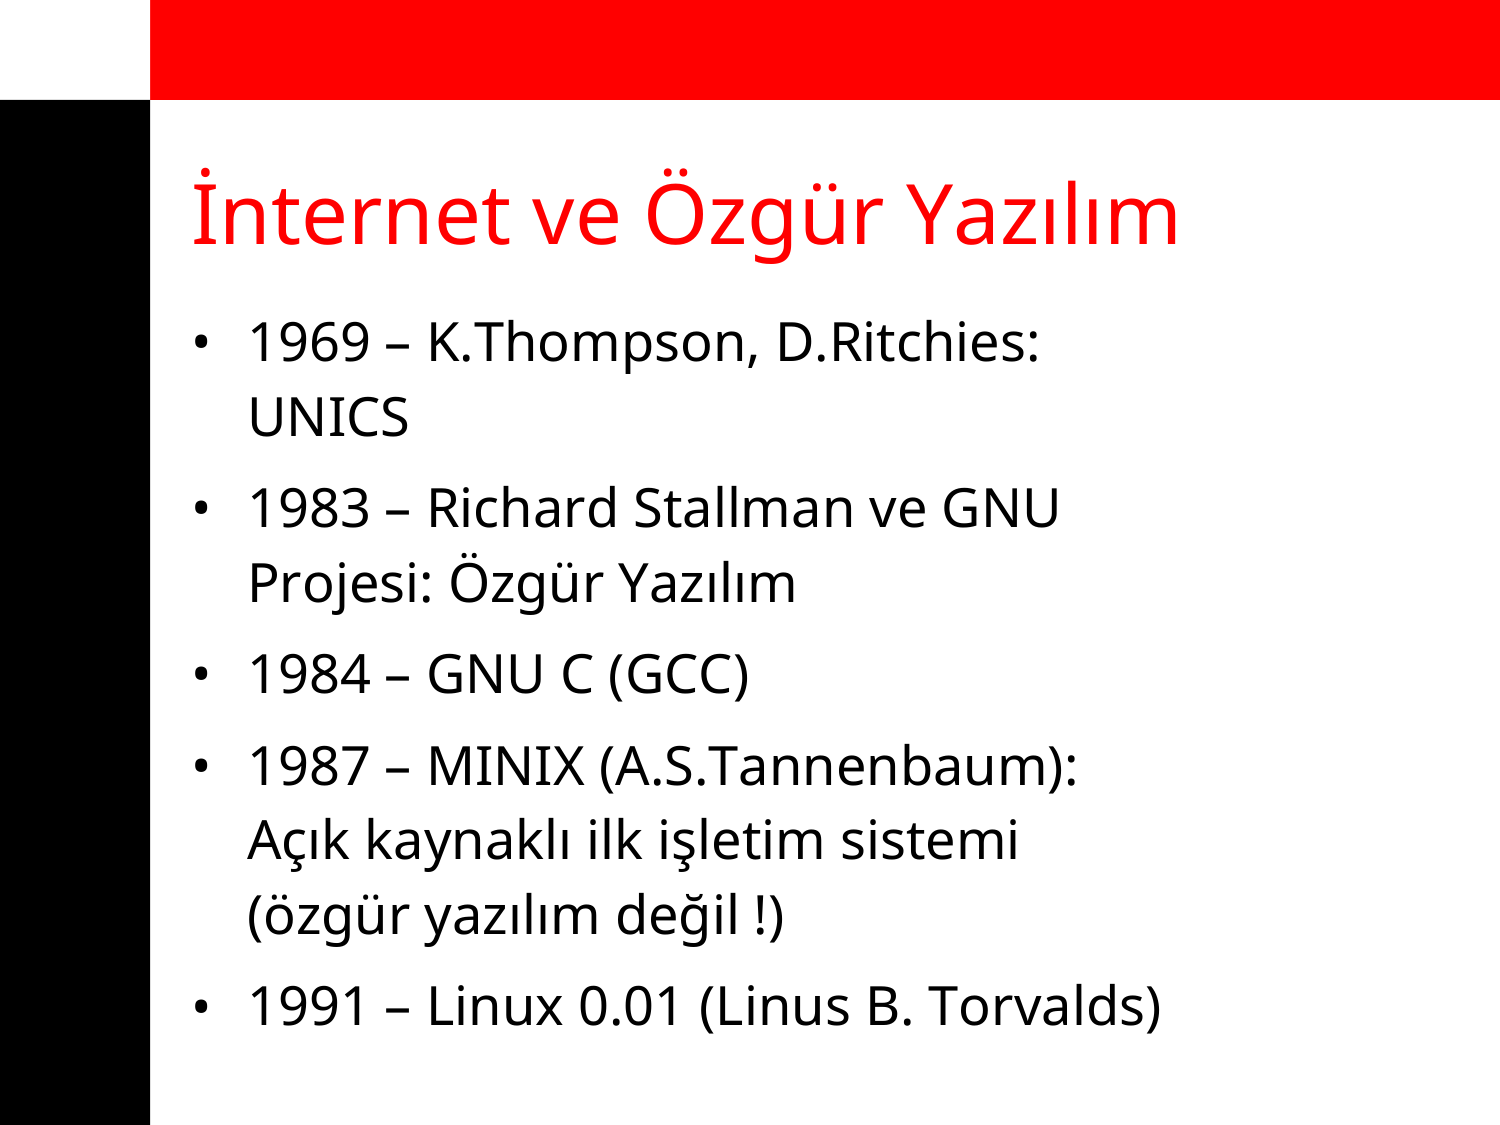

# İnternet ve Özgür Yazılım
1969 – K.Thompson, D.Ritchies: UNICS
1983 – Richard Stallman ve GNU Projesi: Özgür Yazılım
1984 – GNU C (GCC)
1987 – MINIX (A.S.Tannenbaum): Açık kaynaklı ilk işletim sistemi (özgür yazılım değil !)
1991 – Linux 0.01 (Linus B. Torvalds)